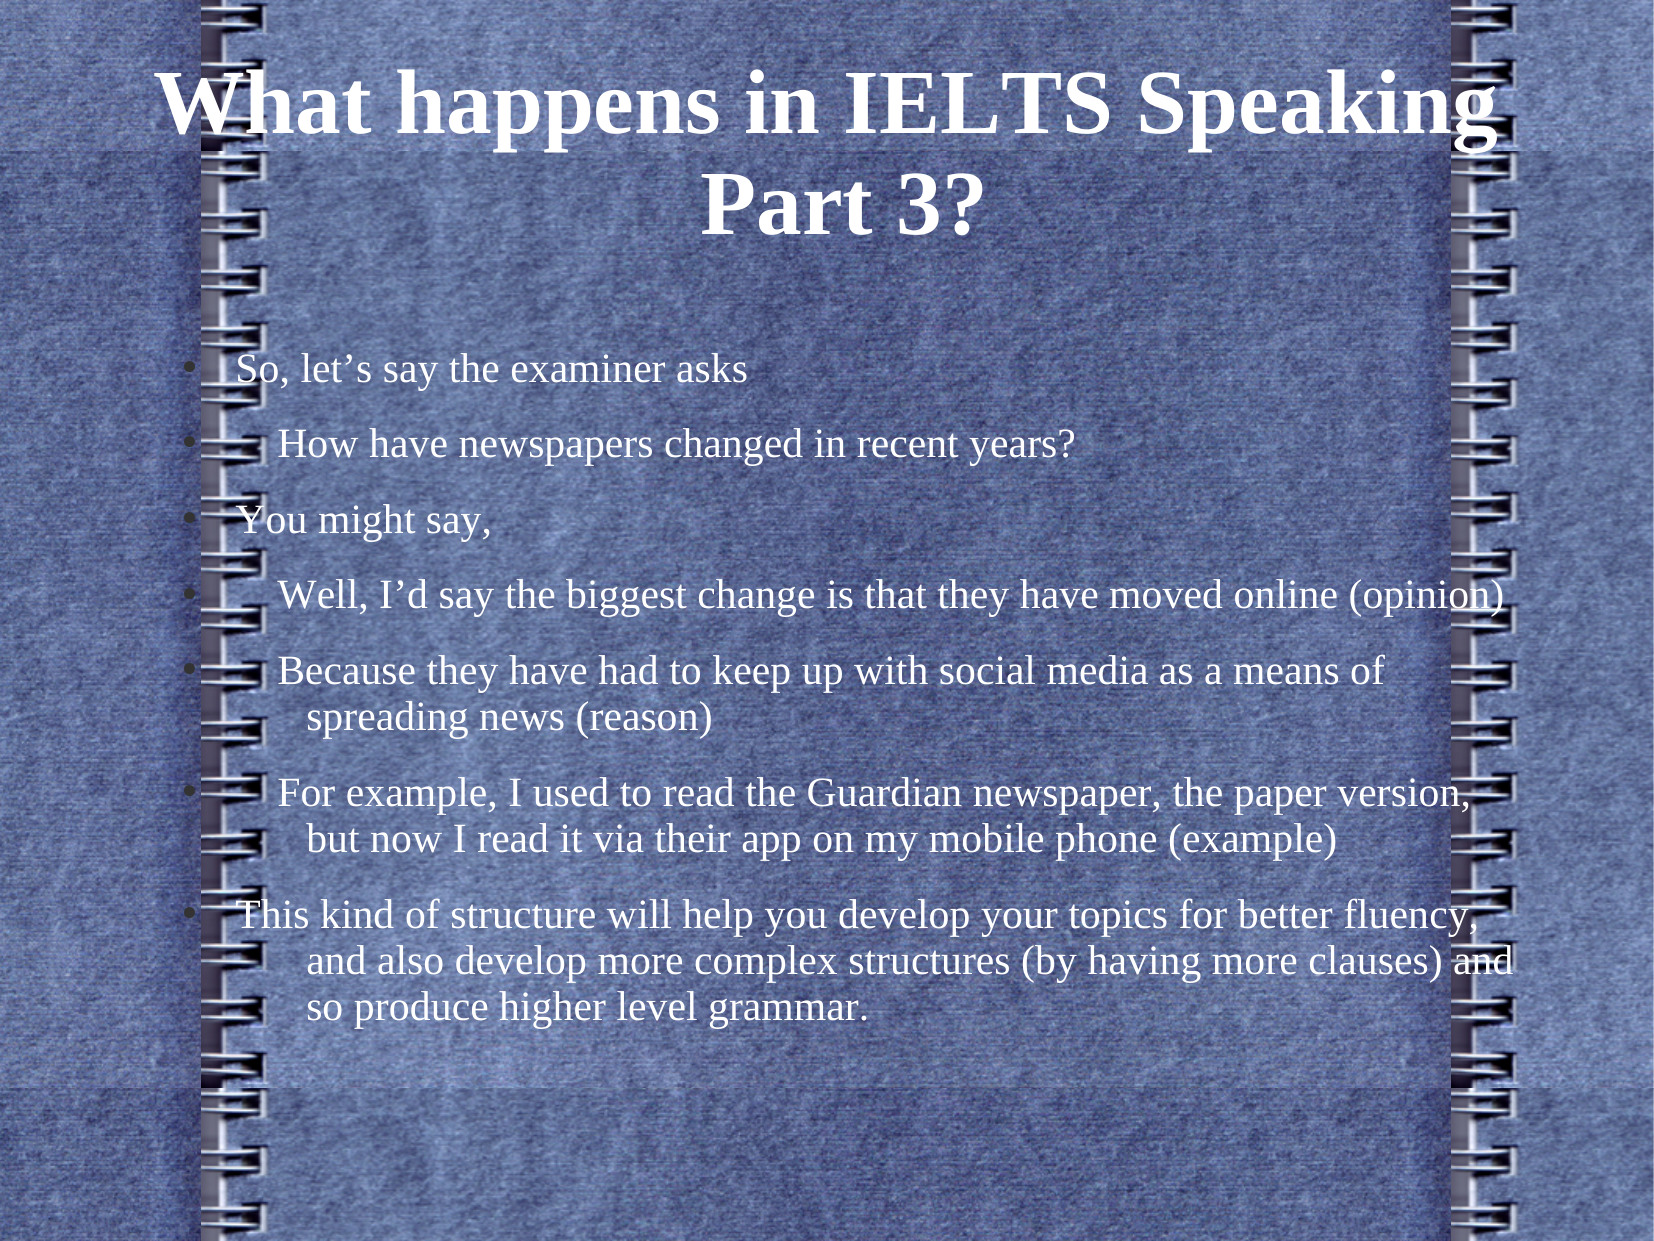

# What happens in IELTS Speaking Part 3?
So, let’s say the examiner asks
 How have newspapers changed in recent years?
You might say,
 Well, I’d say the biggest change is that they have moved online (opinion)
 Because they have had to keep up with social media as a means of spreading news (reason)
 For example, I used to read the Guardian newspaper, the paper version, but now I read it via their app on my mobile phone (example)
This kind of structure will help you develop your topics for better fluency, and also develop more complex structures (by having more clauses) and so produce higher level grammar.